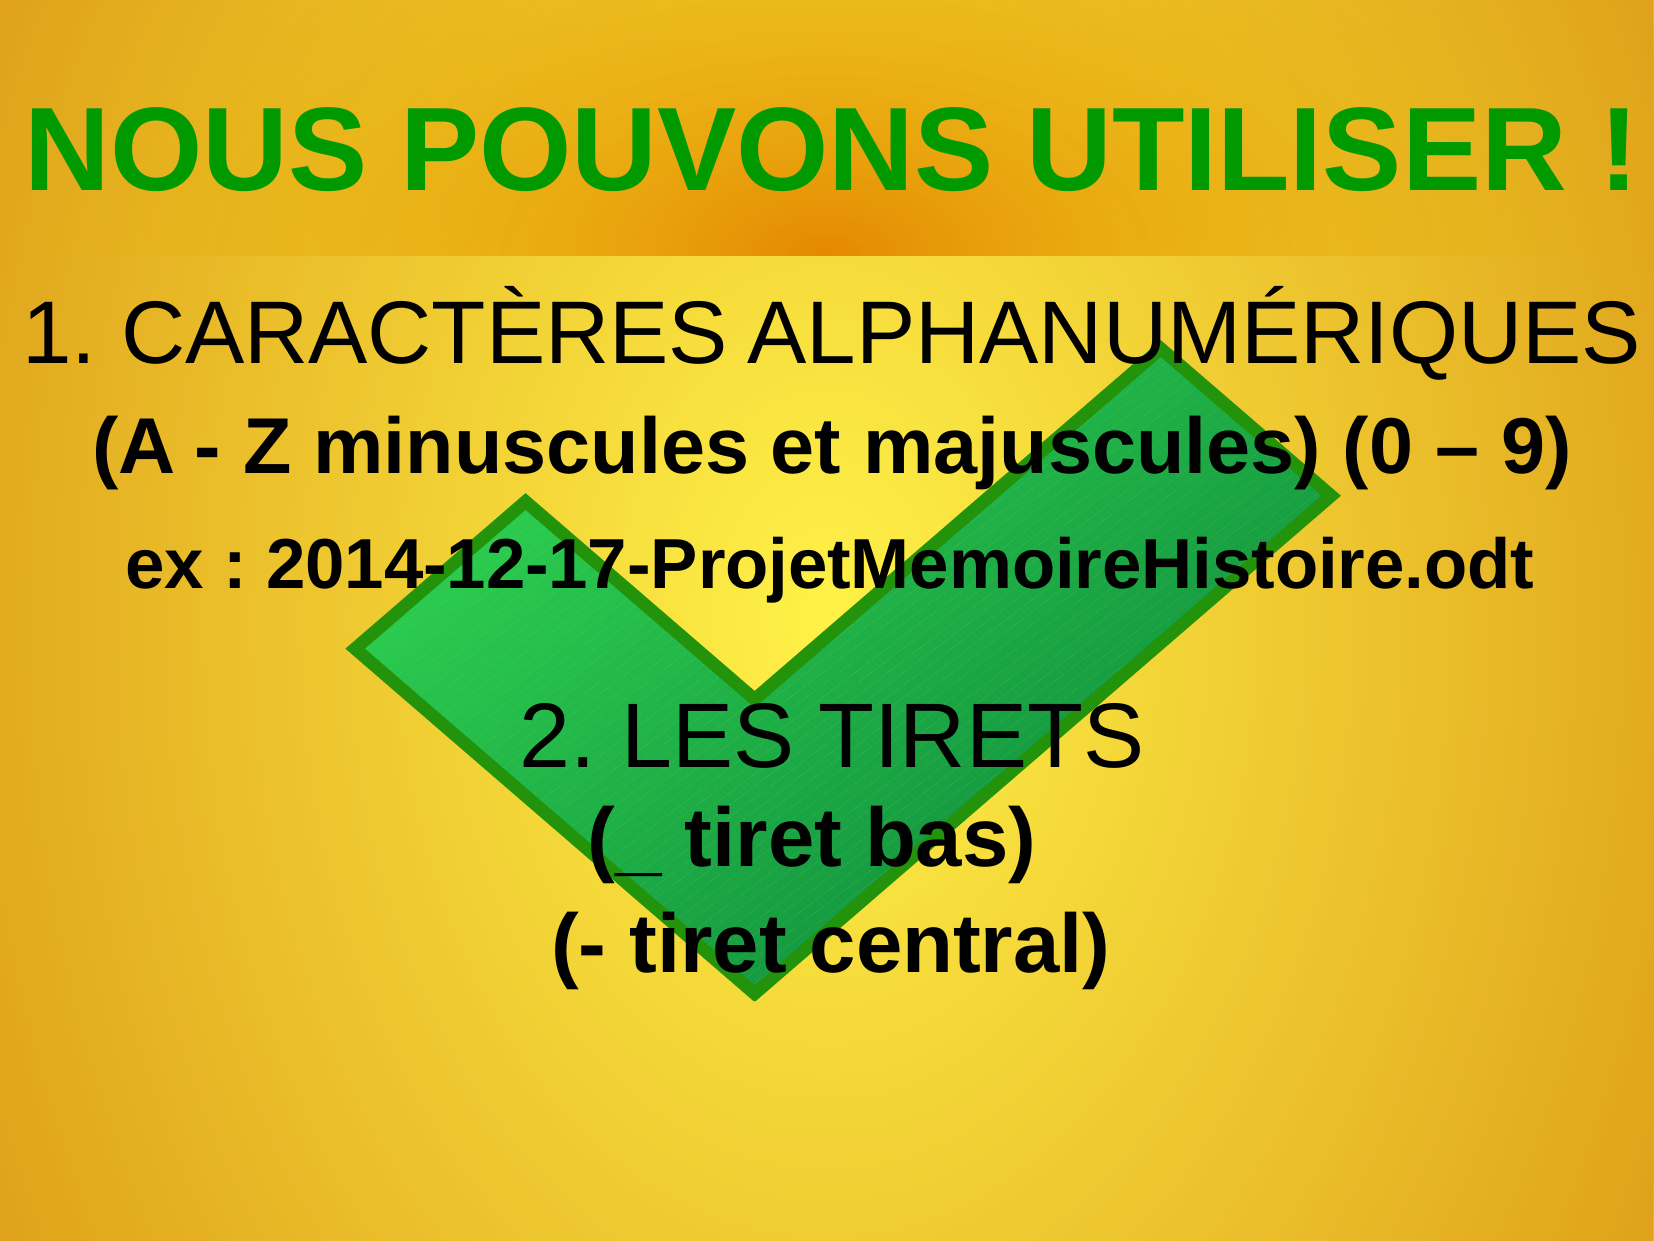

NOUS POUVONS UTILISER !
1. CARACTÈRES ALPHANUMÉRIQUES
(A - Z minuscules et majuscules) (0 – 9)
# ex : 2014-12-17-ProjetMemoireHistoire.odt
2. LES TIRETS
(_ tiret bas)
 (- tiret central)